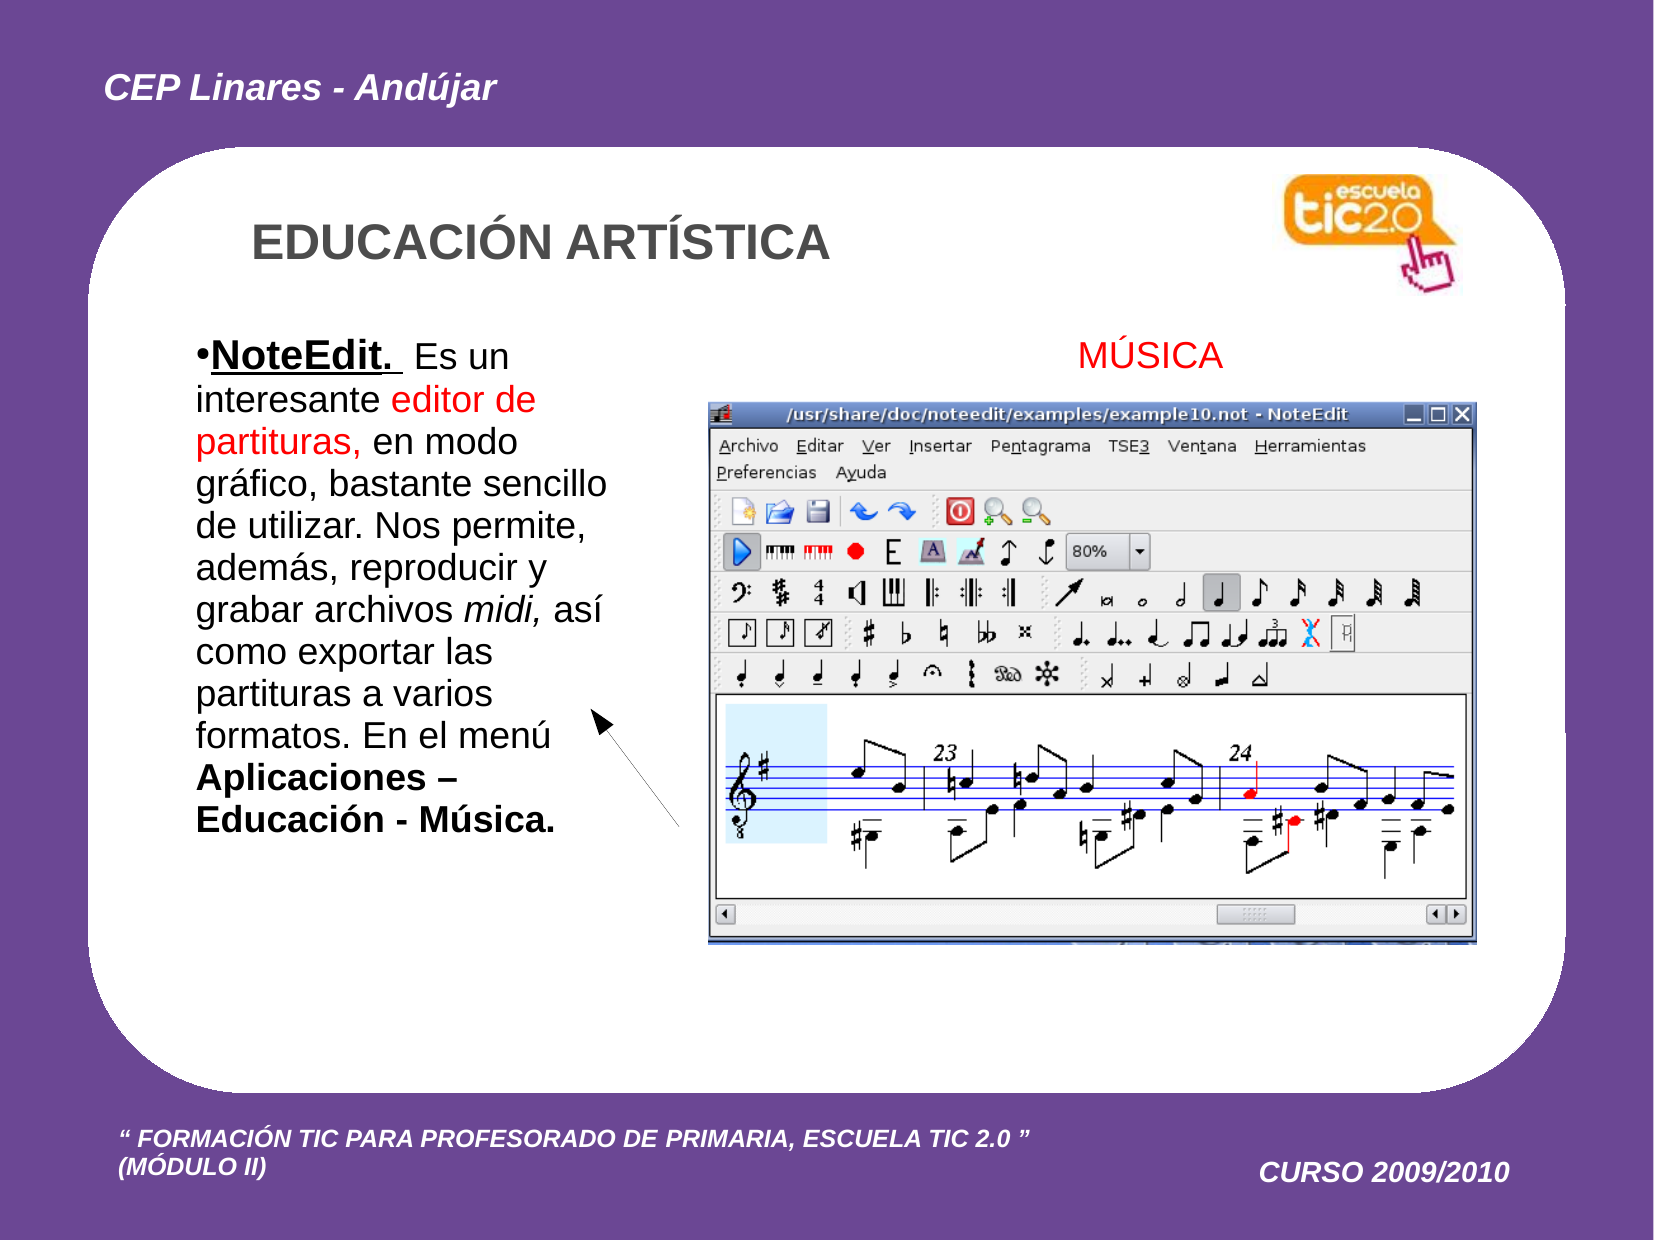

EDUCACIÓN ARTÍSTICA
NoteEdit. Es un interesante editor de partituras, en modo gráfico, bastante sencillo de utilizar. Nos permite,
además, reproducir y grabar archivos midi, así como exportar las partituras a varios formatos. En el menú Aplicaciones – Educación - Música.
MÚSICA